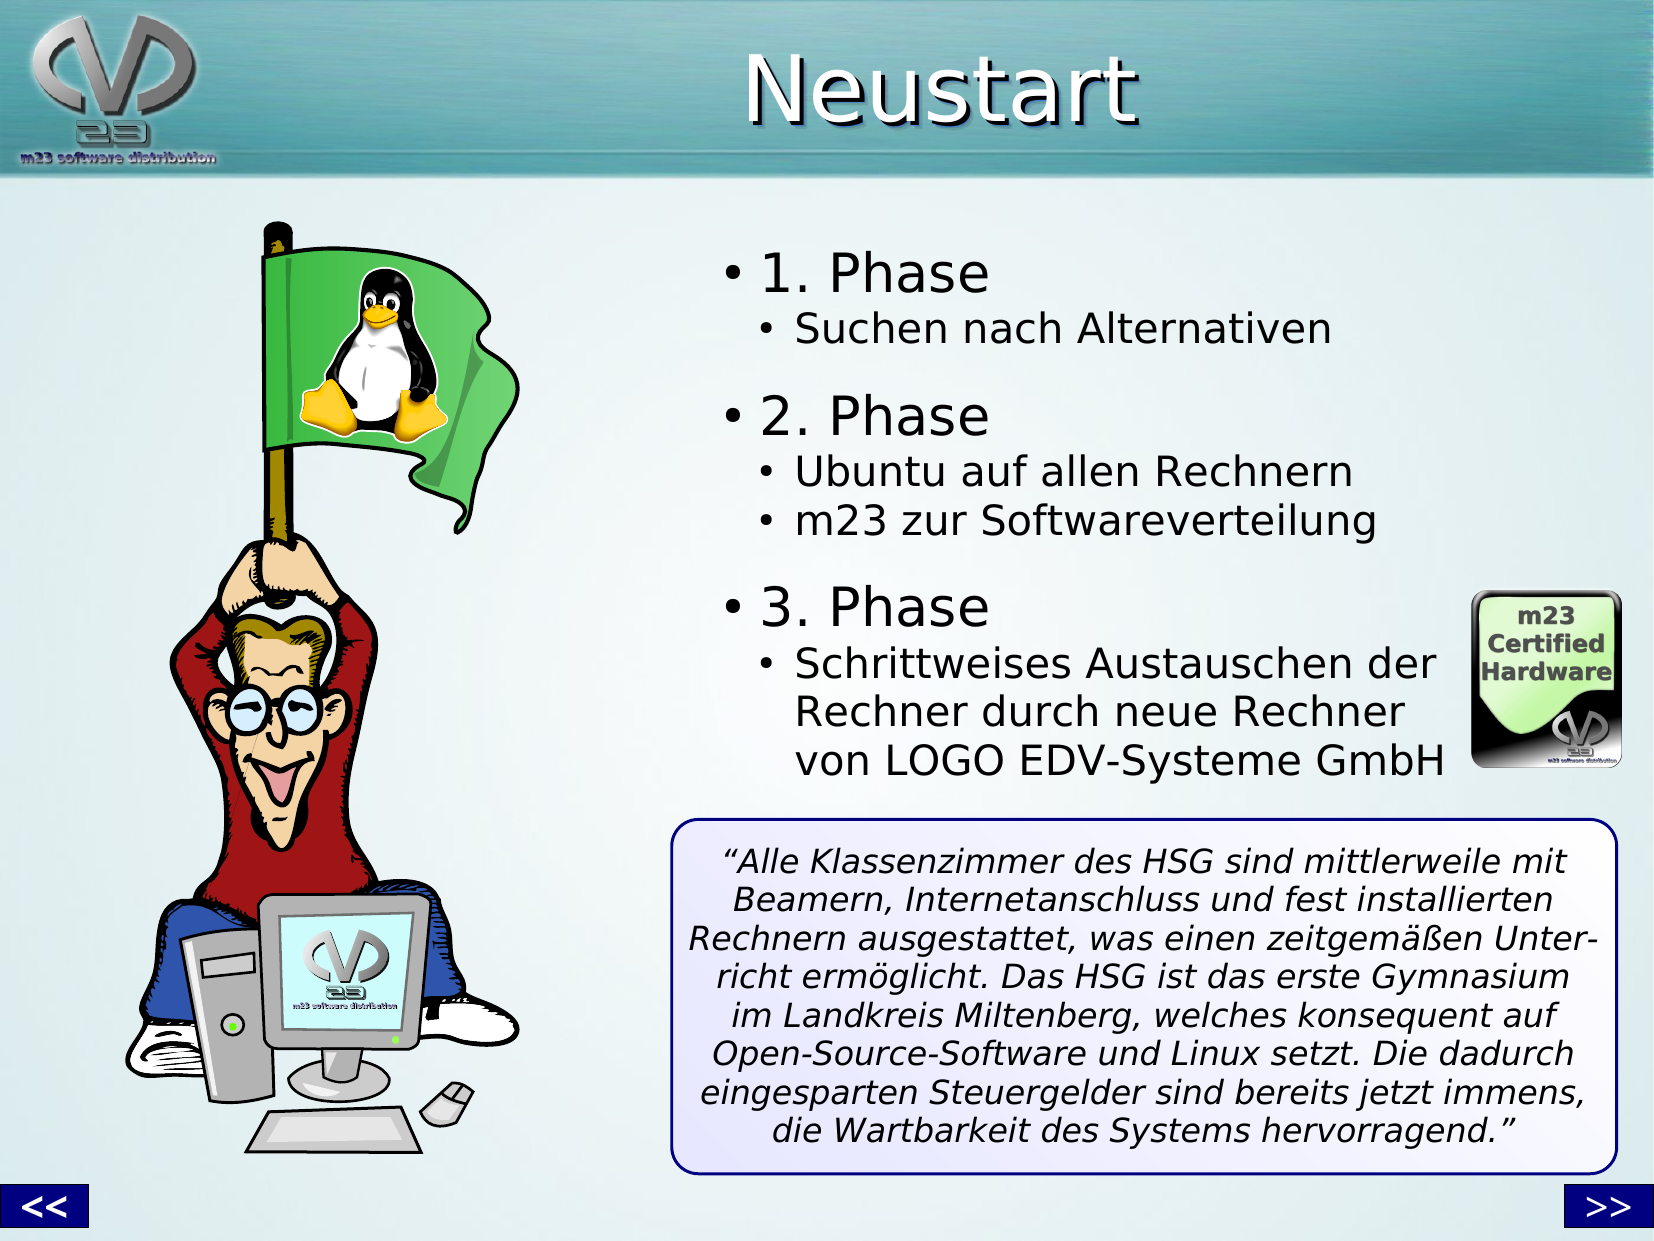

# Neustart
 1. Phase
Suchen nach Alternativen
 2. Phase
Ubuntu auf allen Rechnern
m23 zur Softwareverteilung
 3. Phase
Schrittweises Austauschen der Rechner durch neue Rechner
von LOGO EDV-Systeme GmbH
“Alle Klassenzimmer des HSG sind mittlerweile mit
Beamern, Internetanschluss und fest installierten
Rechnern ausgestattet, was einen zeitgemäßen Unter-
richt ermöglicht. Das HSG ist das erste Gymnasium
im Landkreis Miltenberg, welches konsequent auf
Open-Source-Software und Linux setzt. Die dadurch
eingesparten Steuergelder sind bereits jetzt immens,
die Wartbarkeit des Systems hervorragend.”